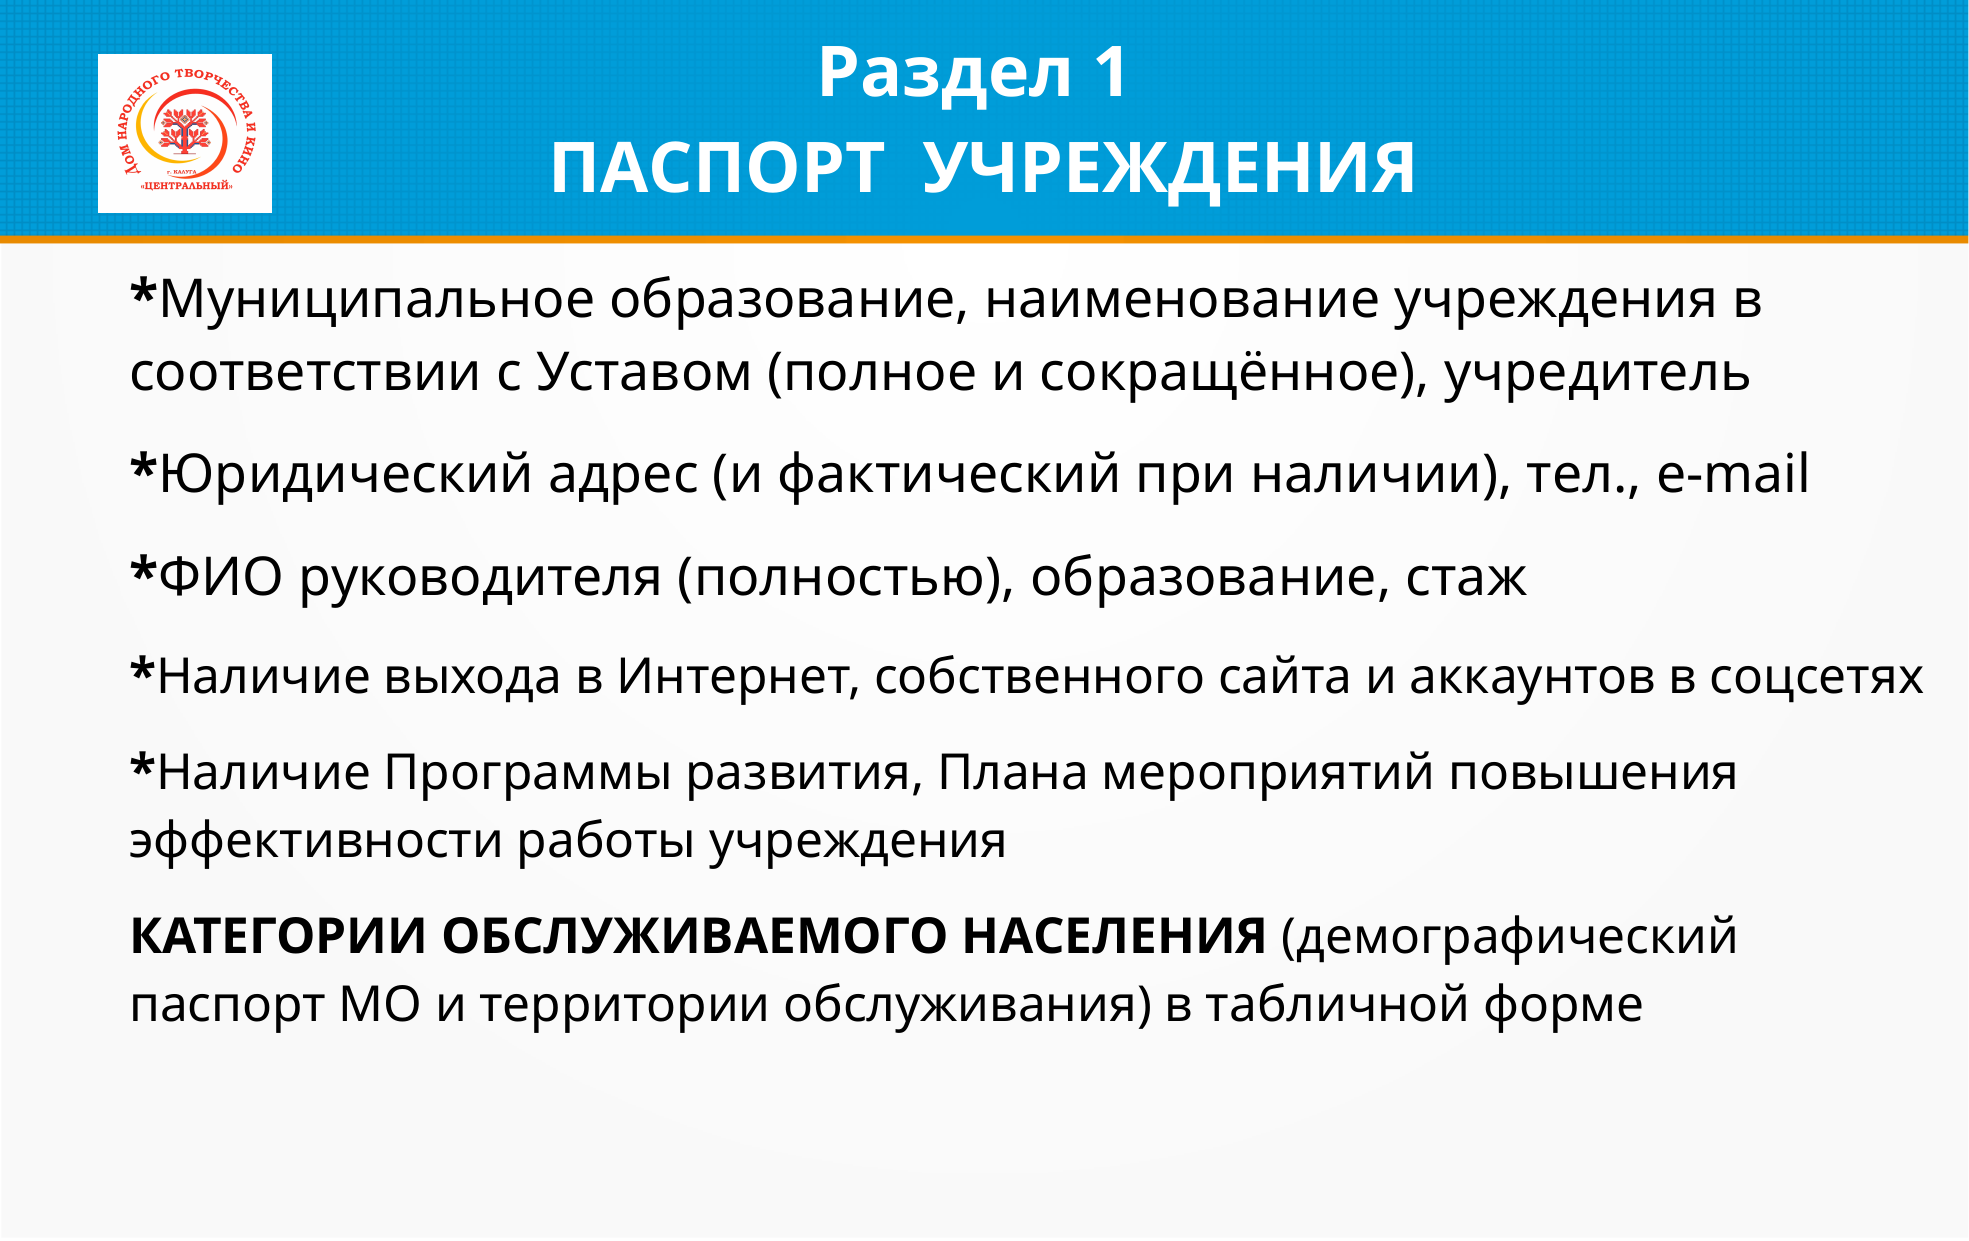

# Раздел 1 ПАСПОРТ УЧРЕЖДЕНИЯ
*Муниципальное образование, наименование учреждения в соответствии с Уставом (полное и сокращённое), учредитель
*Юридический адрес (и фактический при наличии), тел., e-mail
*ФИО руководителя (полностью), образование, стаж
*Наличие выхода в Интернет, собственного сайта и аккаунтов в соцсетях
*Наличие Программы развития, Плана мероприятий повышения эффективности работы учреждения
КАТЕГОРИИ ОБСЛУЖИВАЕМОГО НАСЕЛЕНИЯ (демографический паспорт МО и территории обслуживания) в табличной форме